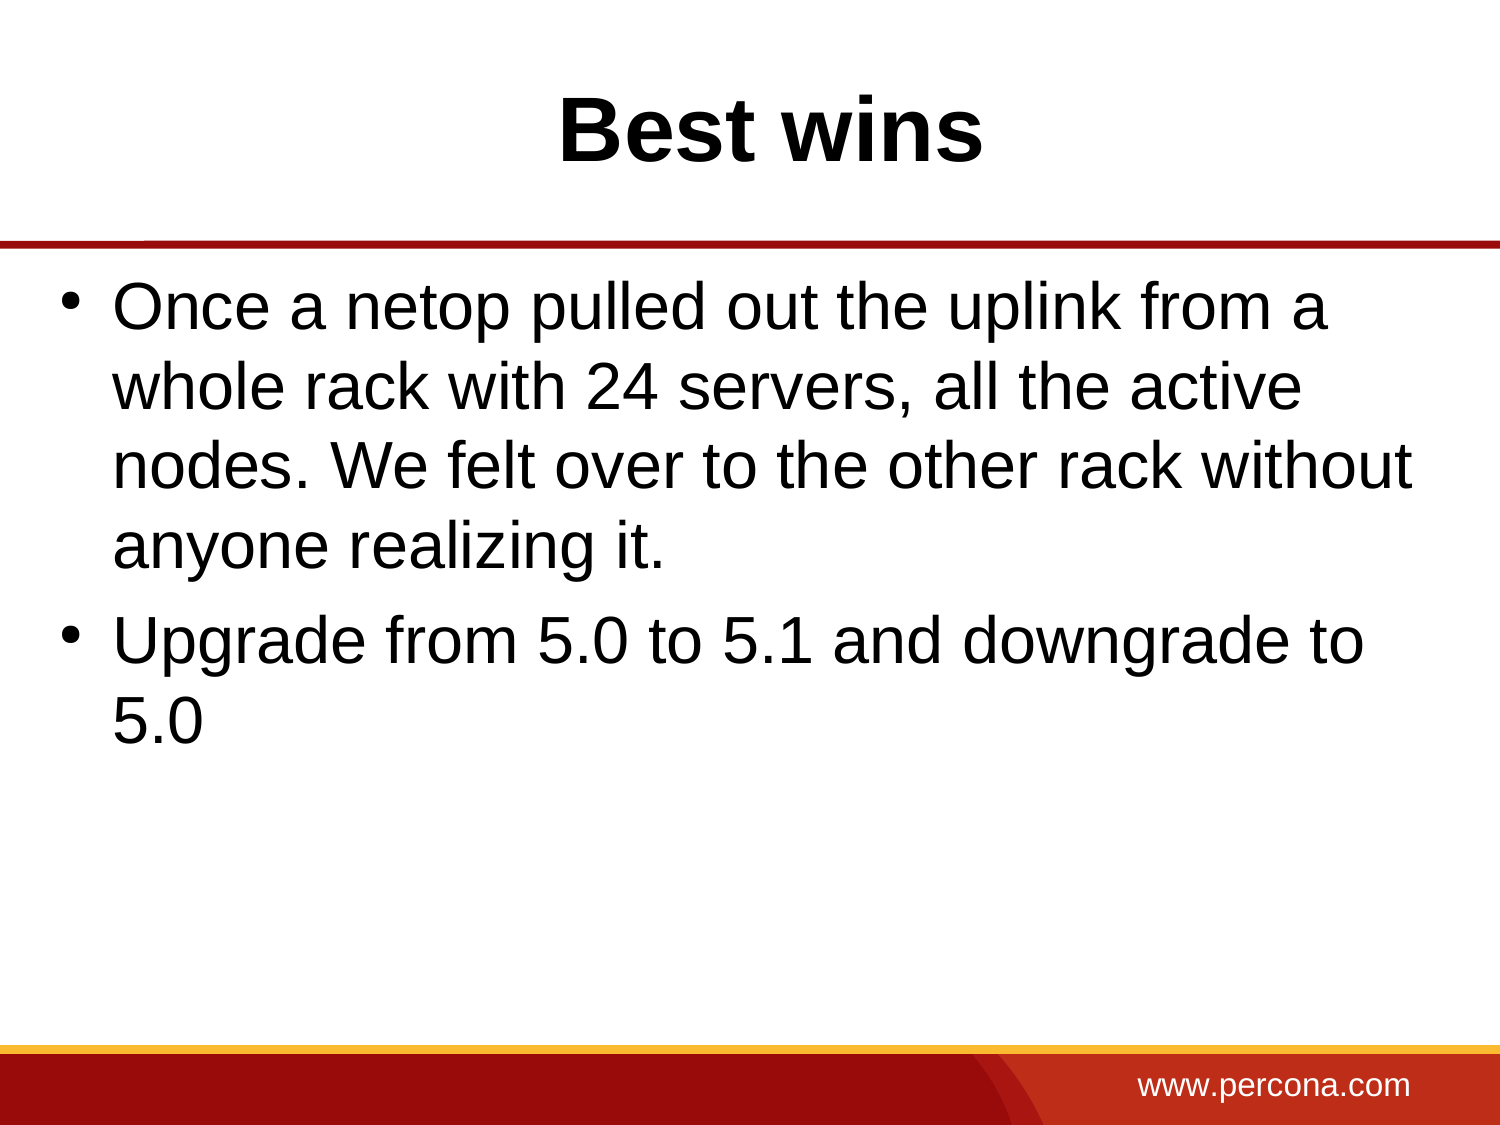

# Best wins
Once a netop pulled out the uplink from a whole rack with 24 servers, all the active nodes. We felt over to the other rack without anyone realizing it.
Upgrade from 5.0 to 5.1 and downgrade to 5.0